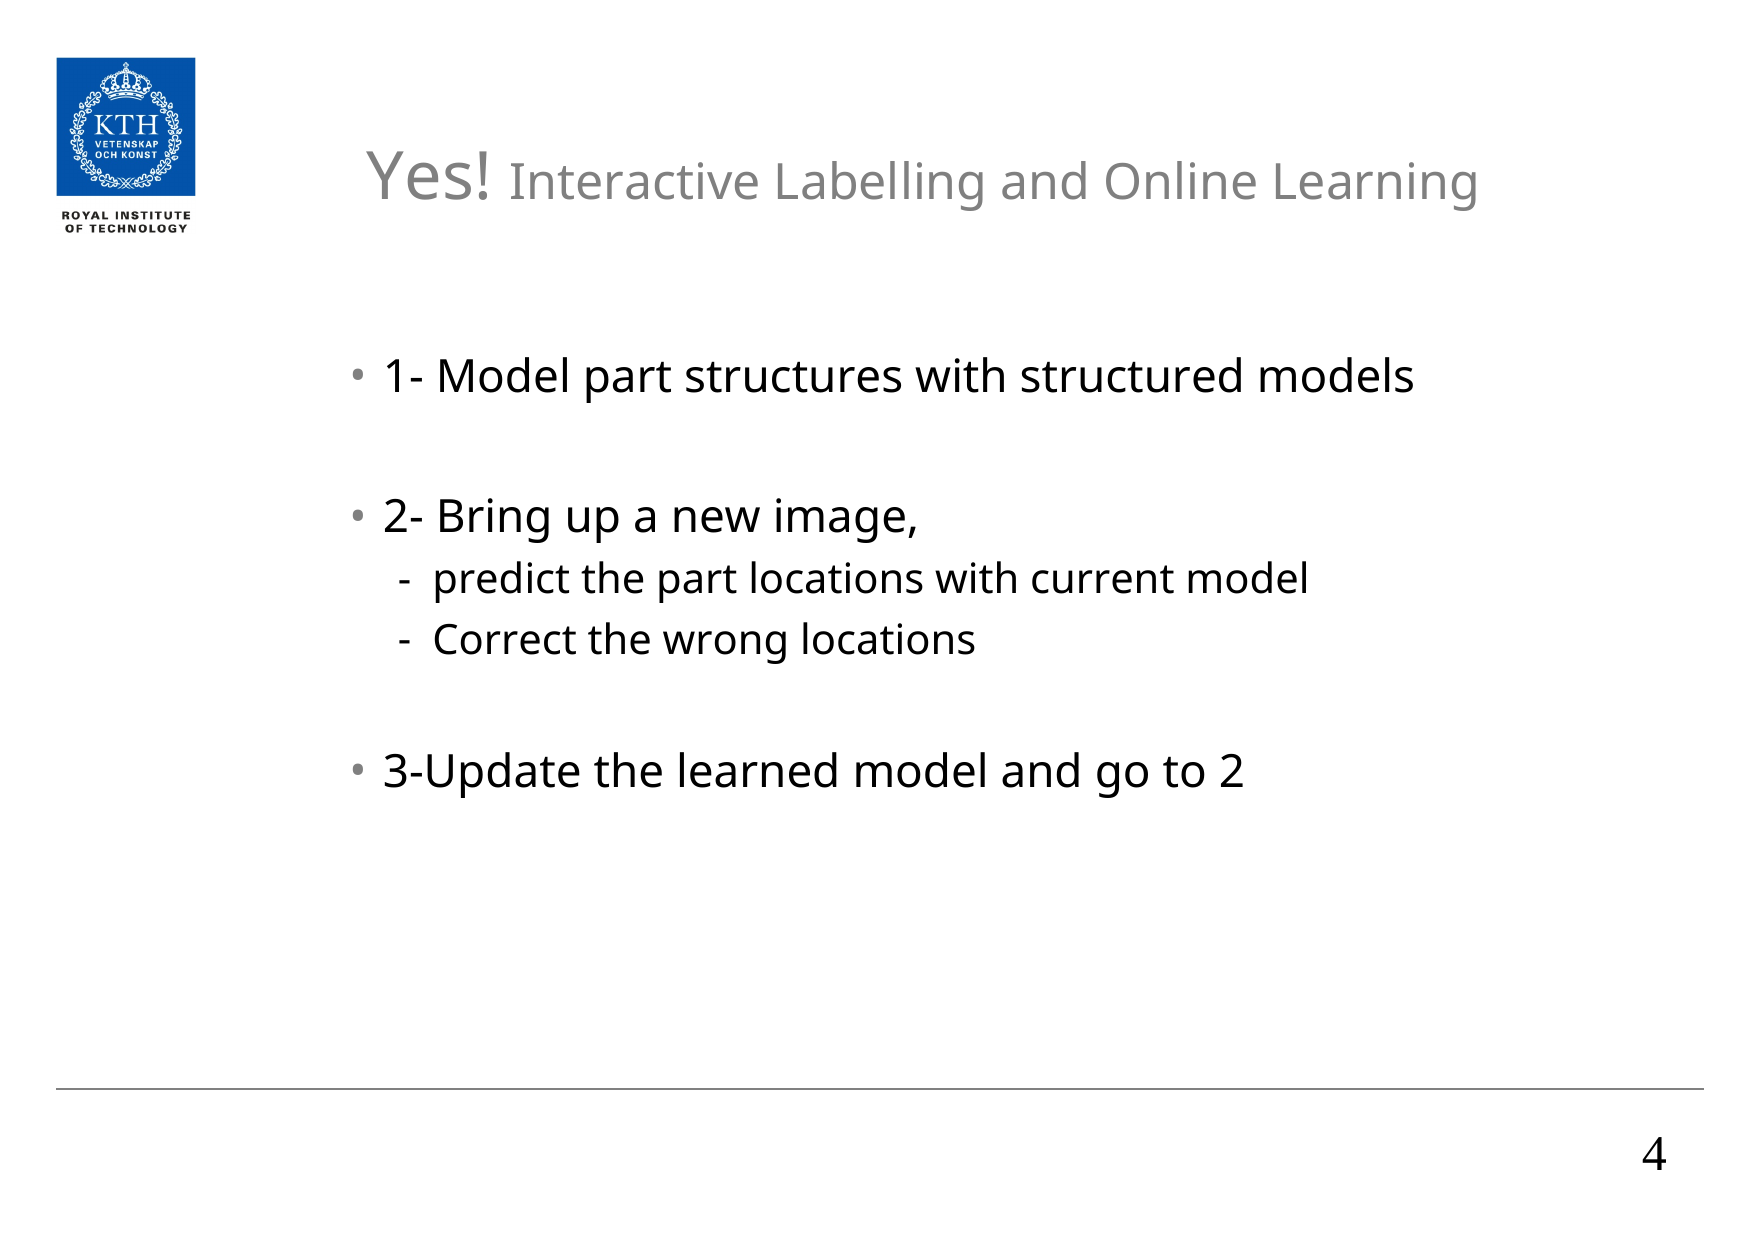

# Yes! Interactive Labelling and Online Learning
1- Model part structures with structured models
2- Bring up a new image,
predict the part locations with current model
Correct the wrong locations
3-Update the learned model and go to 2
4